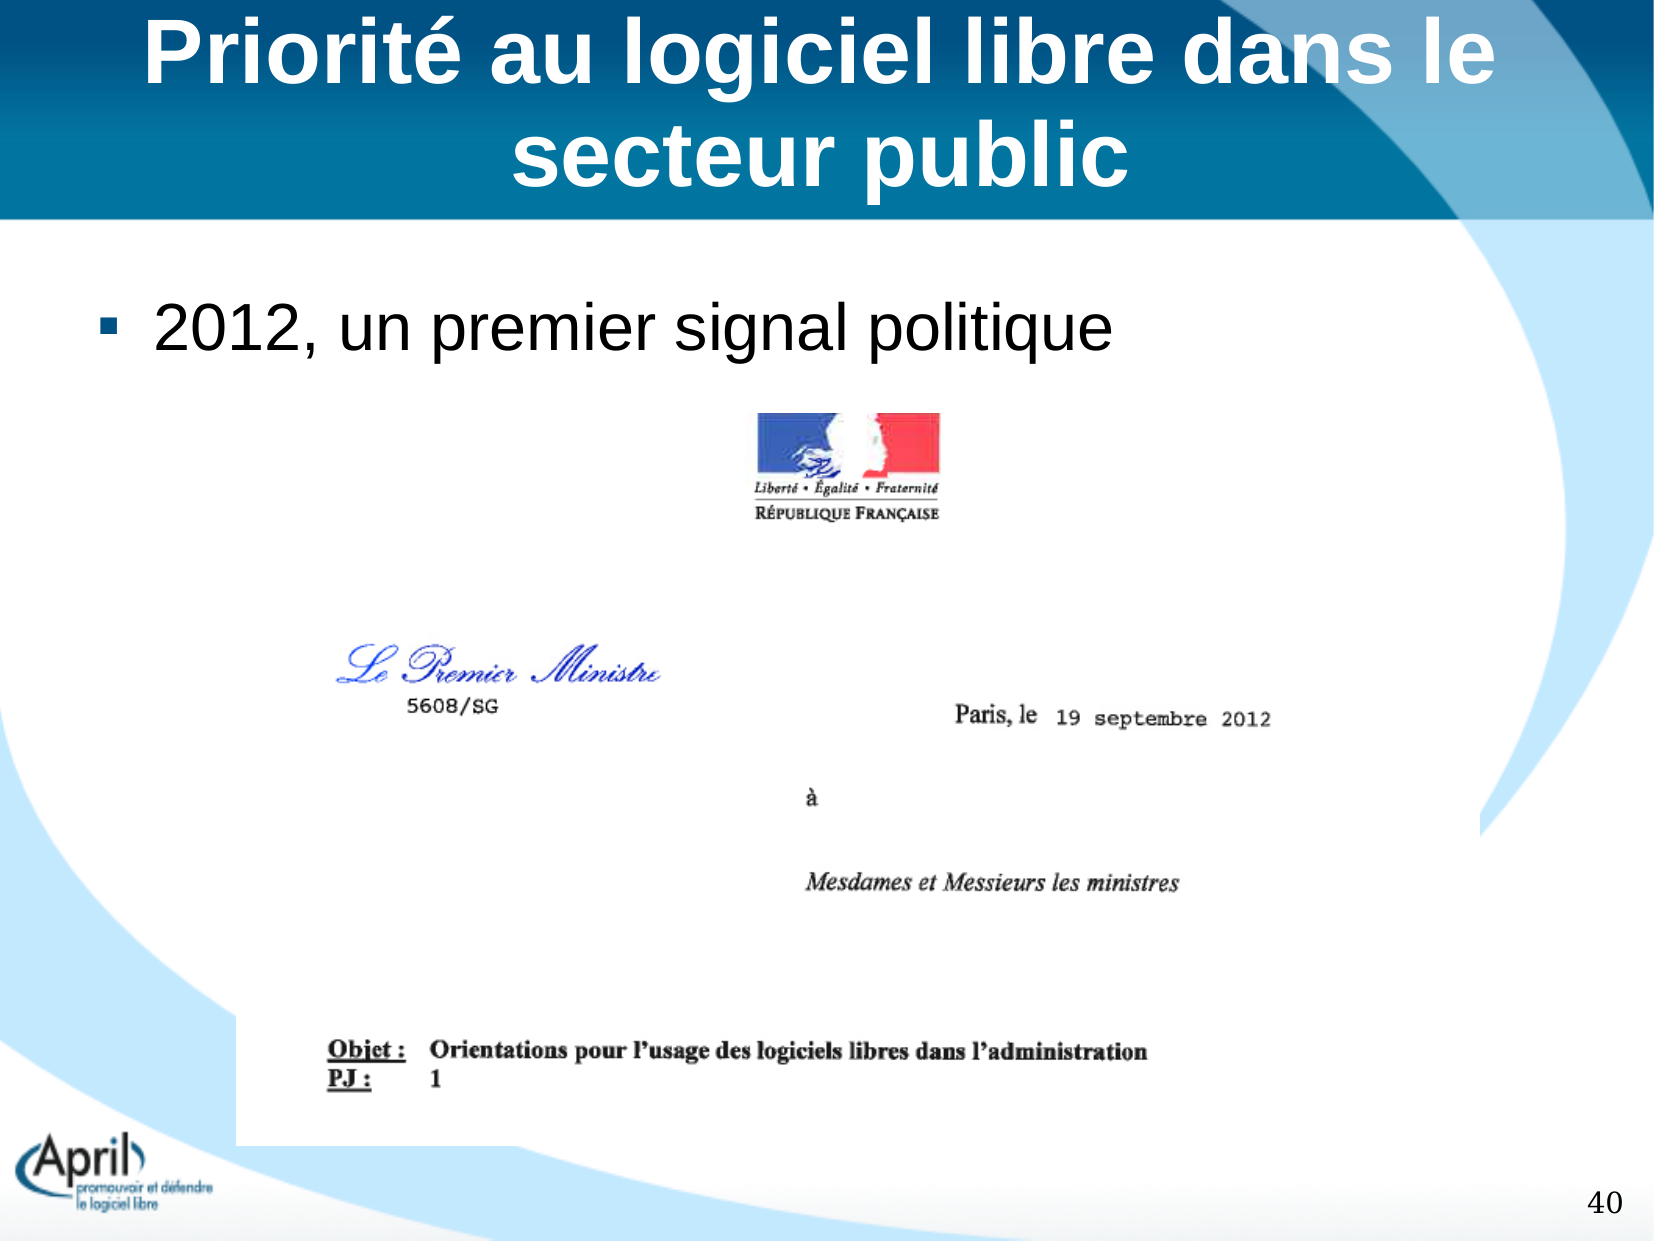

# Priorité au logiciel libre dans le secteur public
2012, un premier signal politique
40